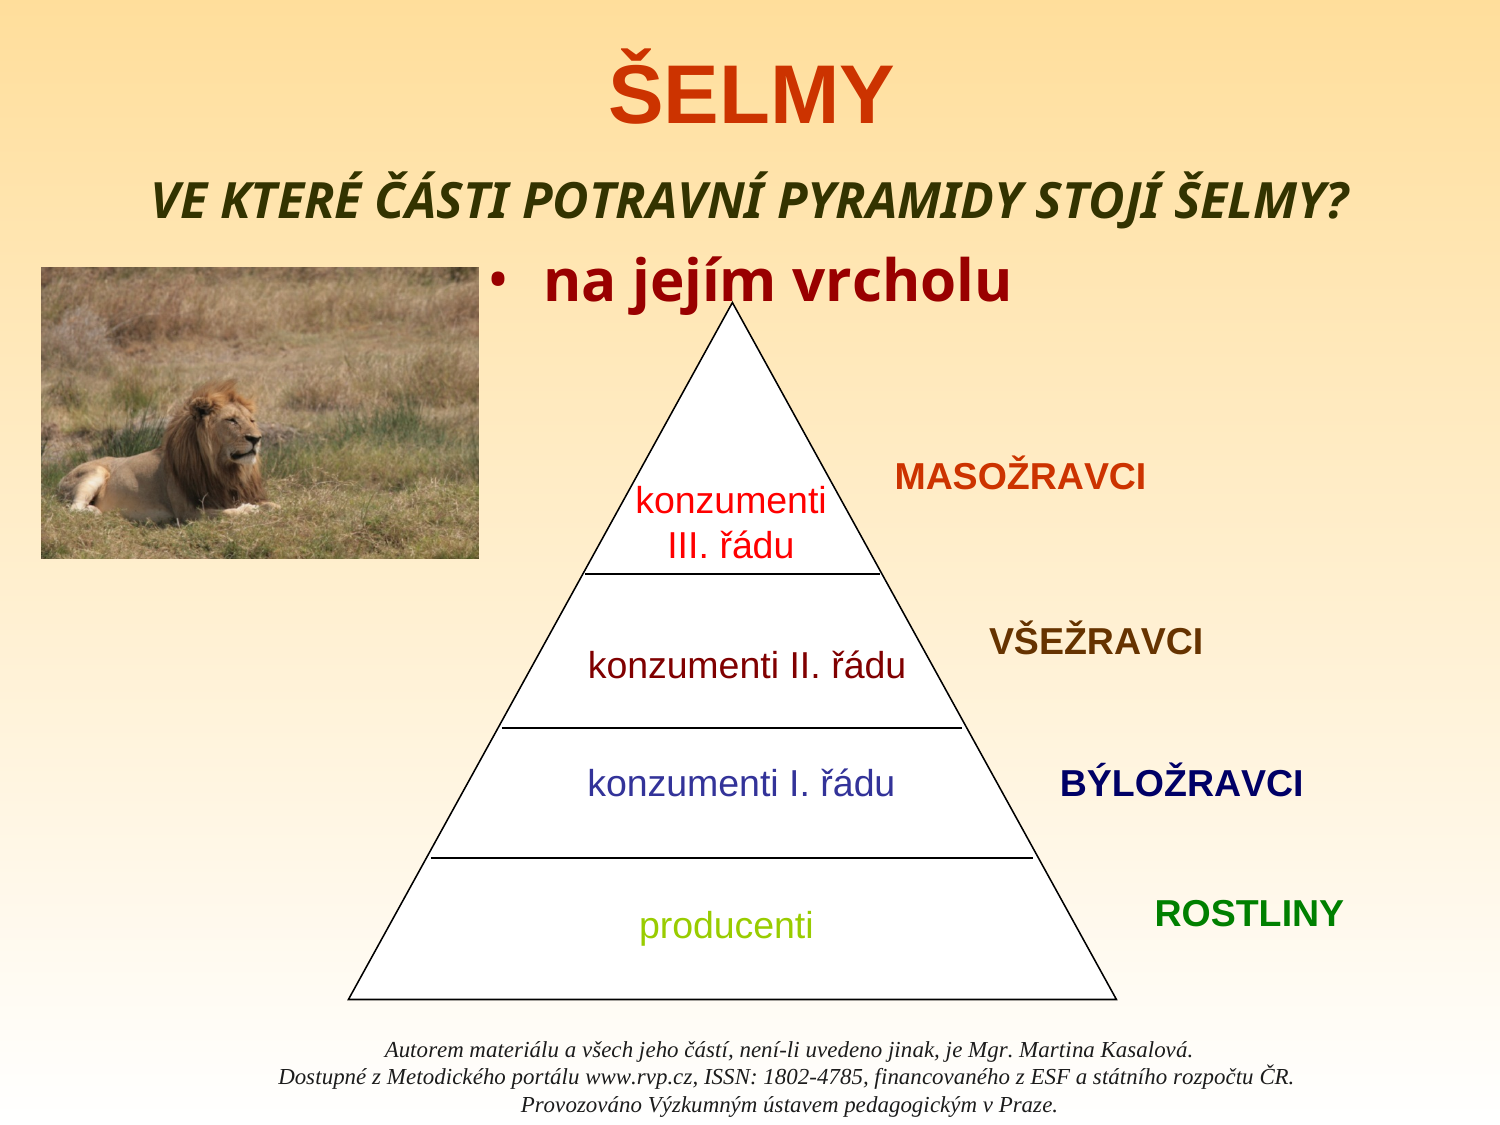

# ŠELMY
VE KTERÉ ČÁSTI POTRAVNÍ PYRAMIDY STOJÍ ŠELMY?
na jejím vrcholu
MASOŽRAVCI
konzumenti
III. řádu
VŠEŽRAVCI
konzumenti II. řádu
konzumenti I. řádu
BÝLOŽRAVCI
ROSTLINY
producenti
Autorem materiálu a všech jeho částí, není-li uvedeno jinak, je Mgr. Martina Kasalová.
Dostupné z Metodického portálu www.rvp.cz, ISSN: 1802-4785, financovaného z ESF a státního rozpočtu ČR.
Provozováno Výzkumným ústavem pedagogickým v Praze.